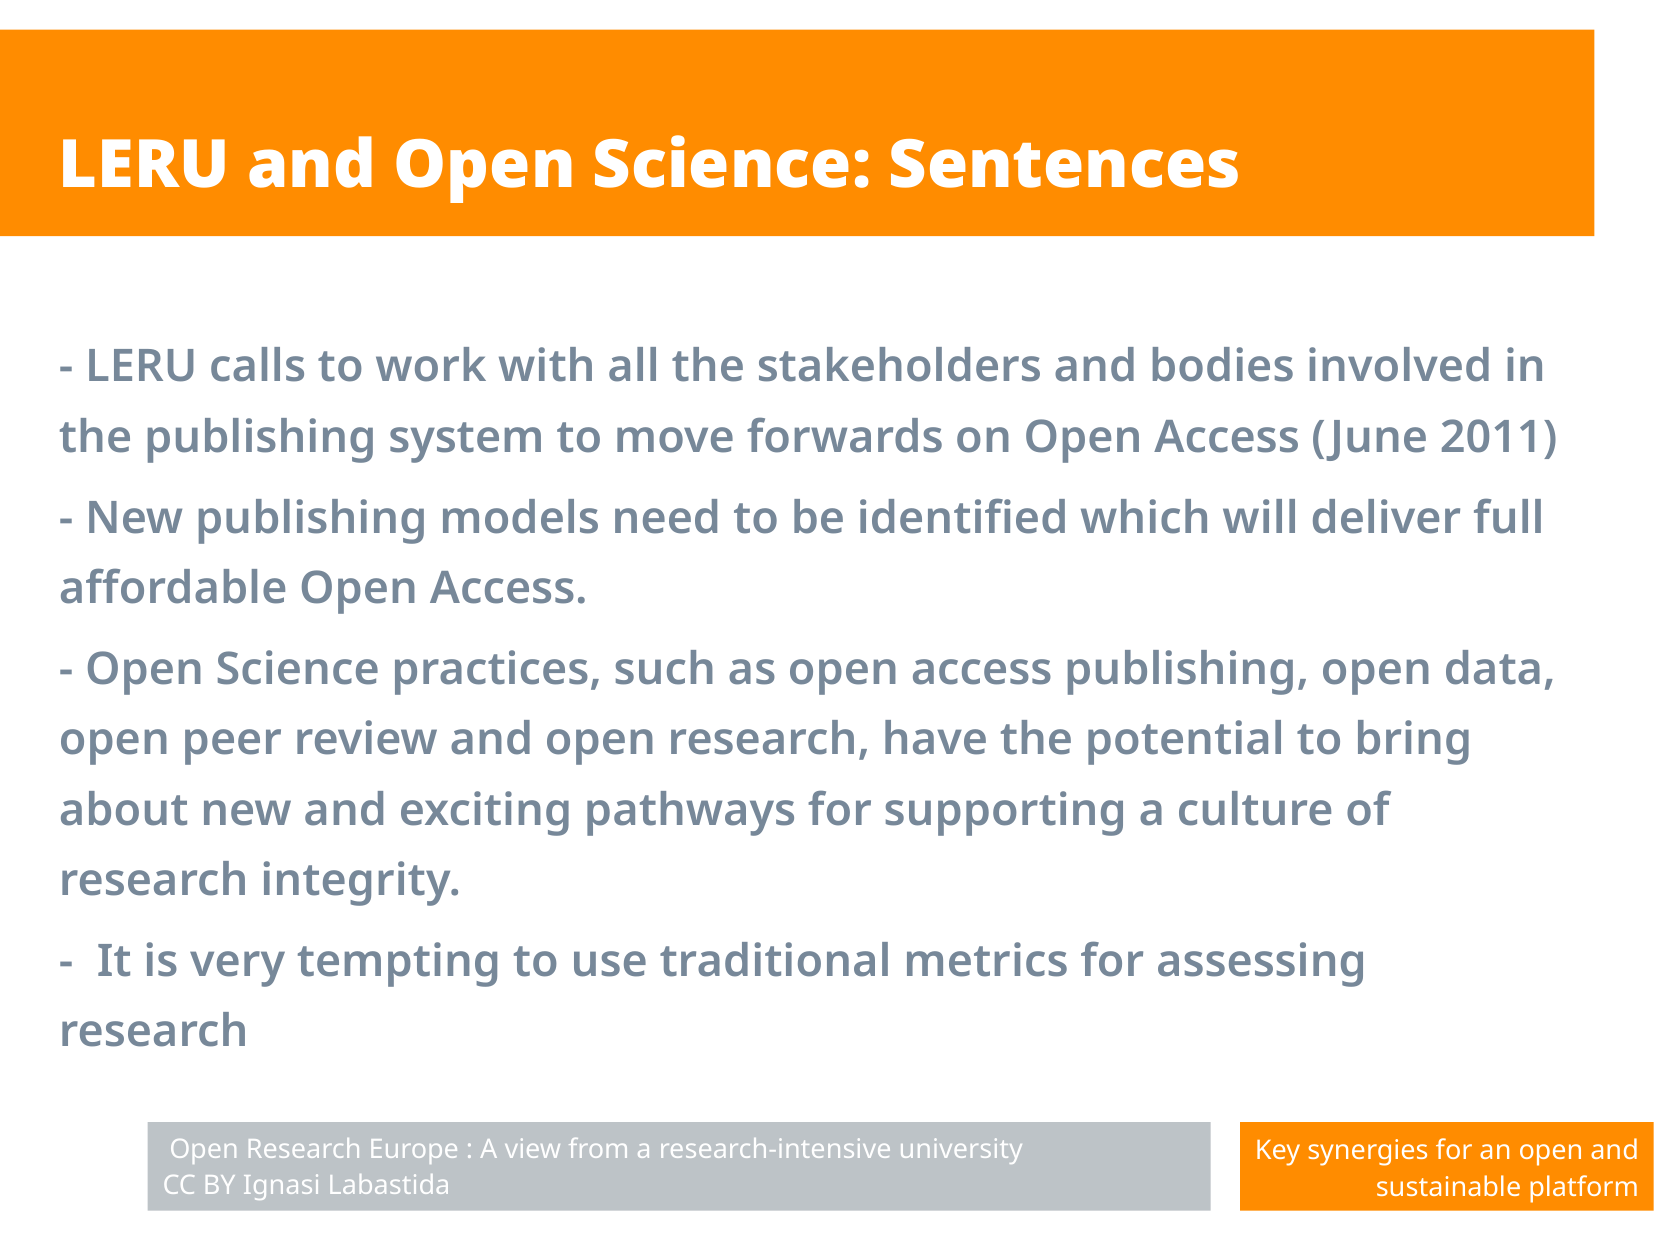

# LERU and Open Science: Sentences
- LERU calls to work with all the stakeholders and bodies involved in the publishing system to move forwards on Open Access (June 2011)
- New publishing models need to be identified which will deliver full affordable Open Access.
- Open Science practices, such as open access publishing, open data, open peer review and open research, have the potential to bring about new and exciting pathways for supporting a culture of research integrity.
- It is very tempting to use traditional metrics for assessing research